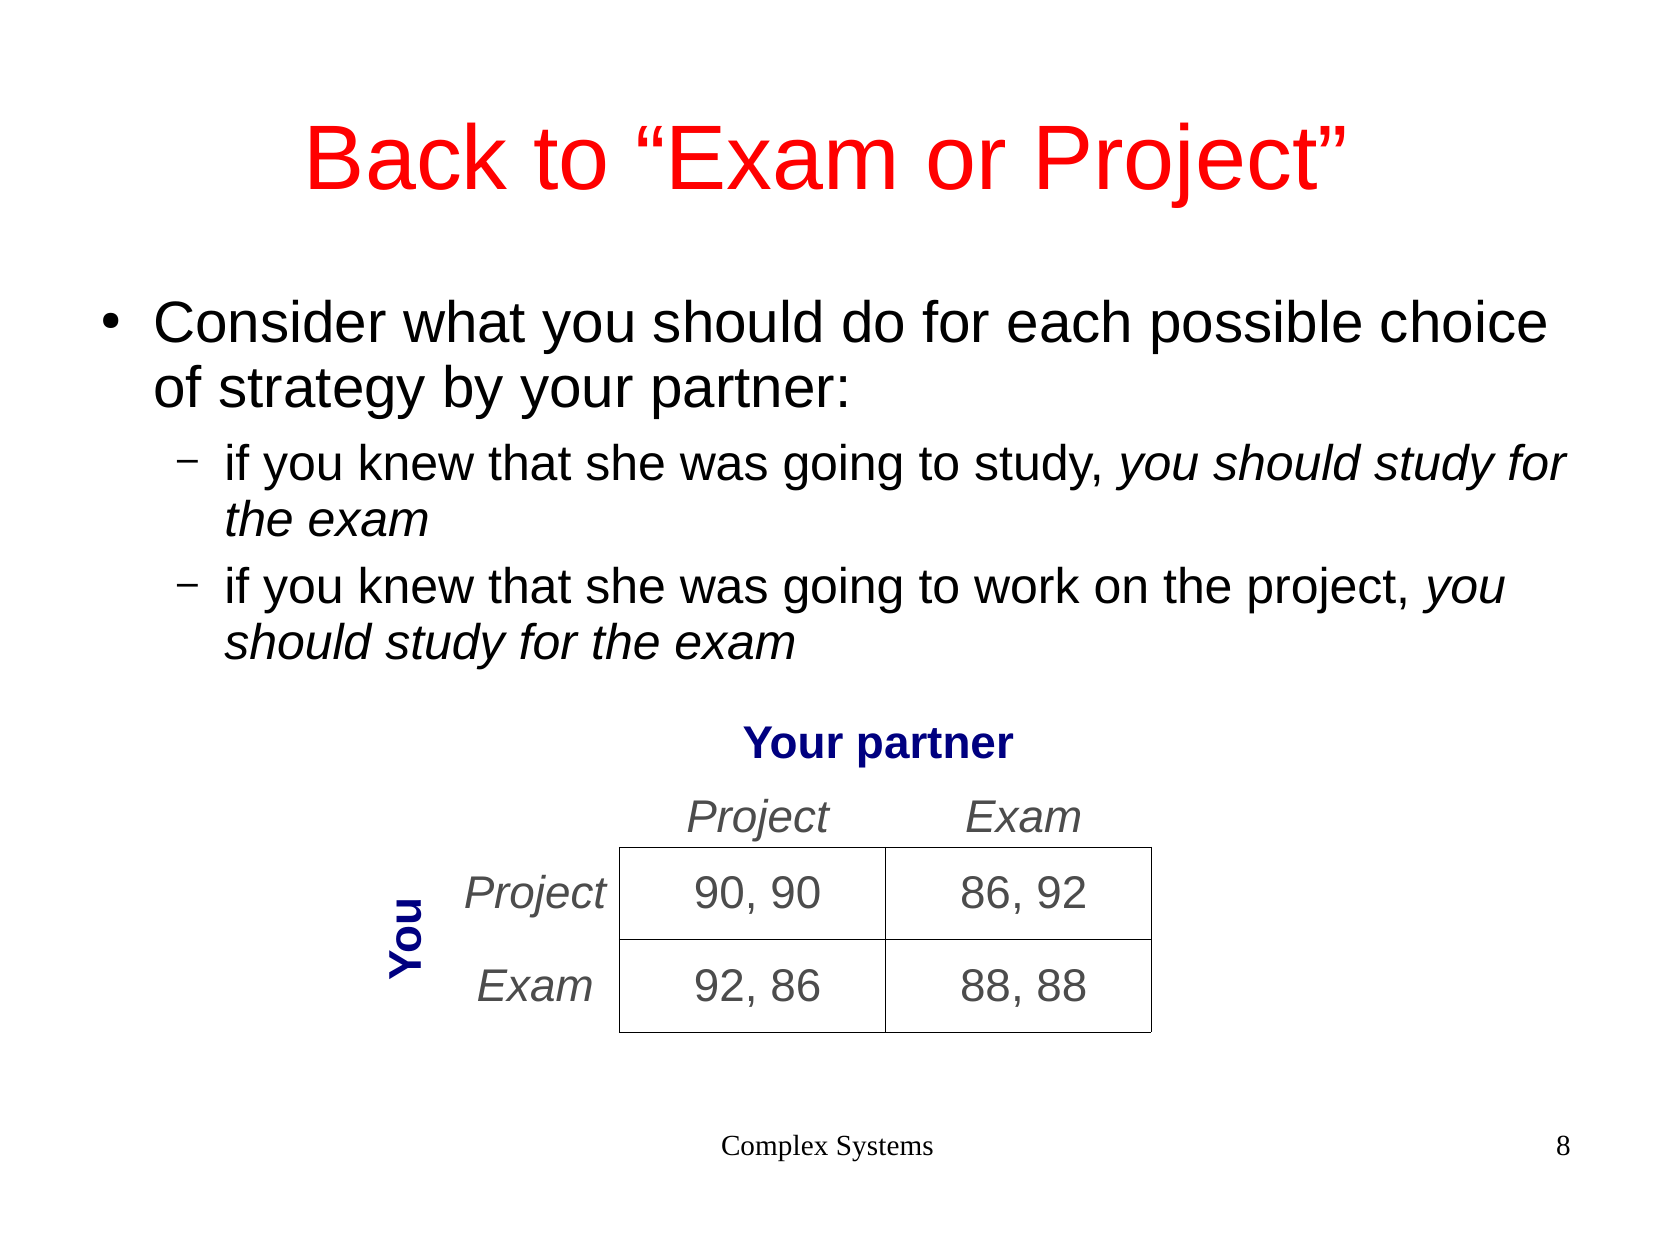

# Back to “Exam or Project”
Consider what you should do for each possible choice of strategy by your partner:
if you knew that she was going to study, you should study for the exam
if you knew that she was going to work on the project, you should study for the exam
Your partner
| | Project | Exam |
| --- | --- | --- |
| Project | 90, 90 | 86, 92 |
| Exam | 92, 86 | 88, 88 |
You
Complex Systems
8